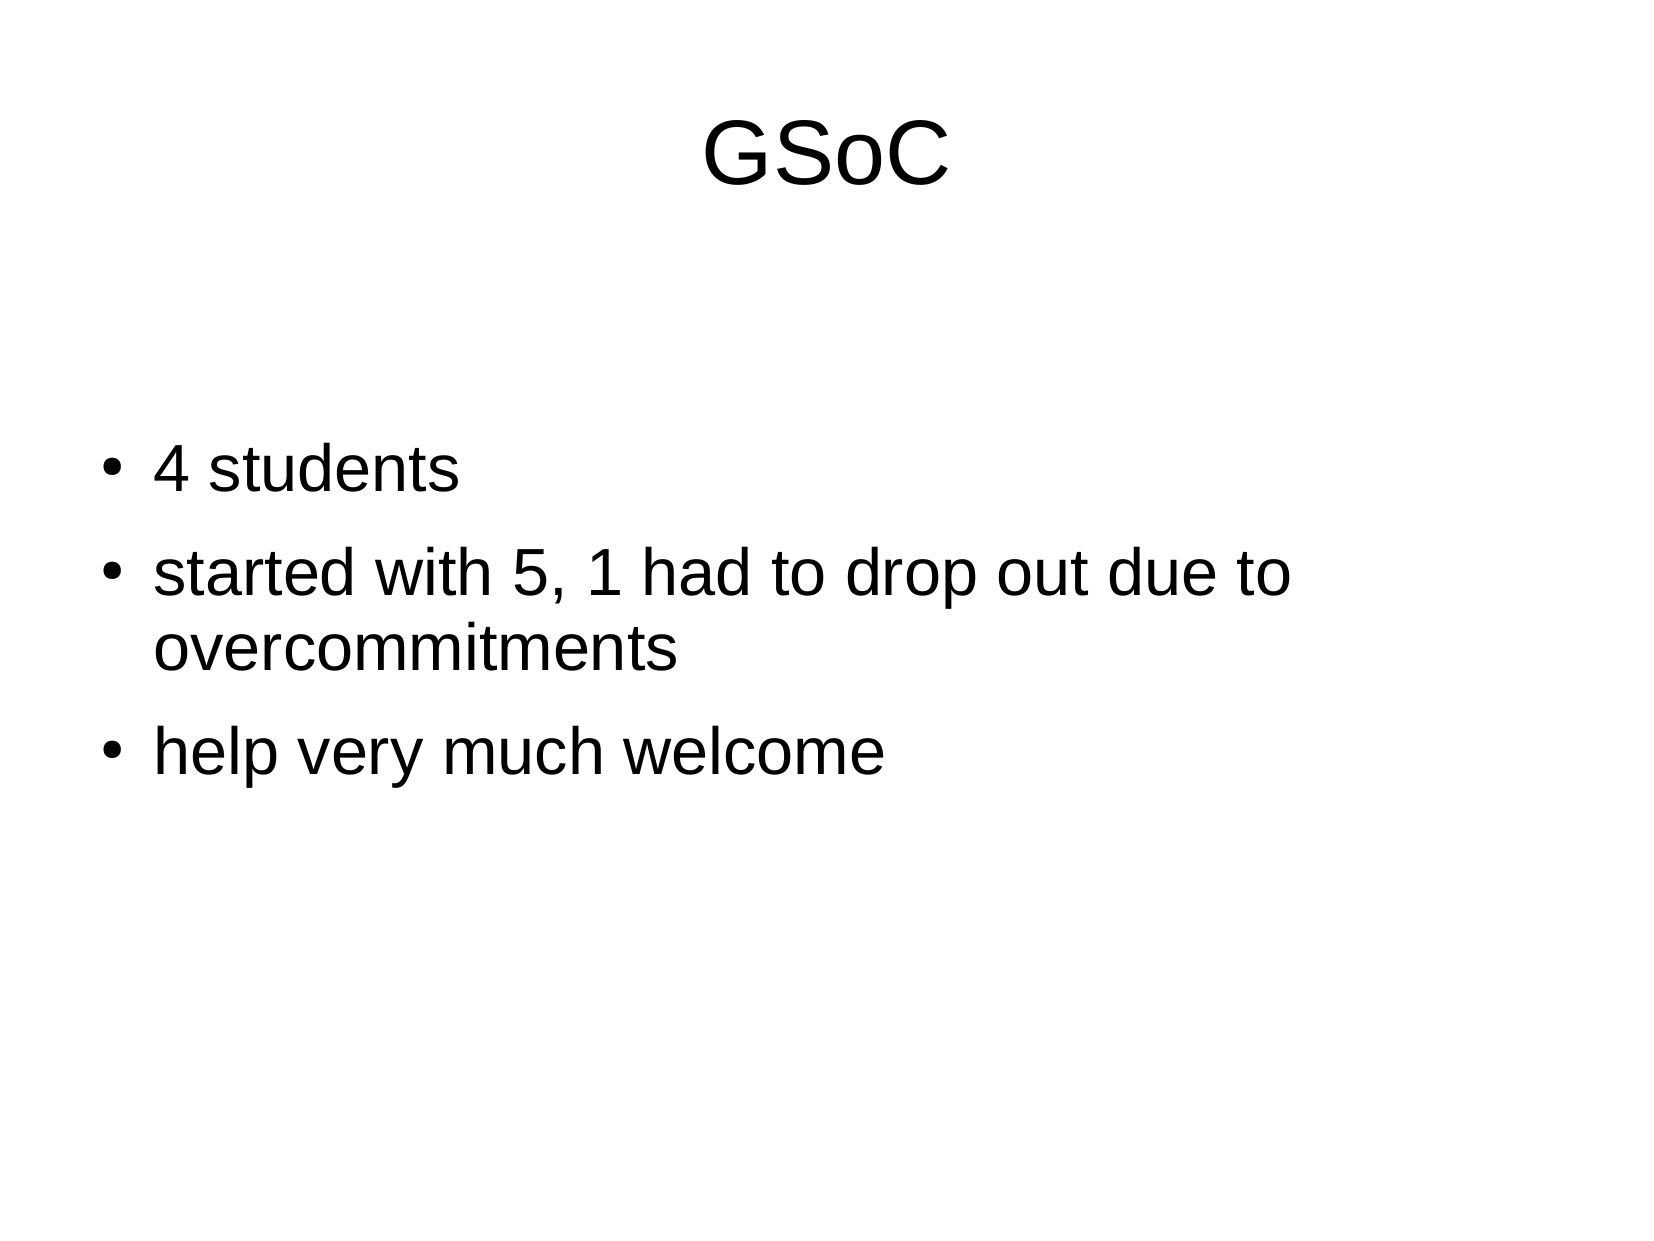

# GSoC
4 students
started with 5, 1 had to drop out due to overcommitments
help very much welcome